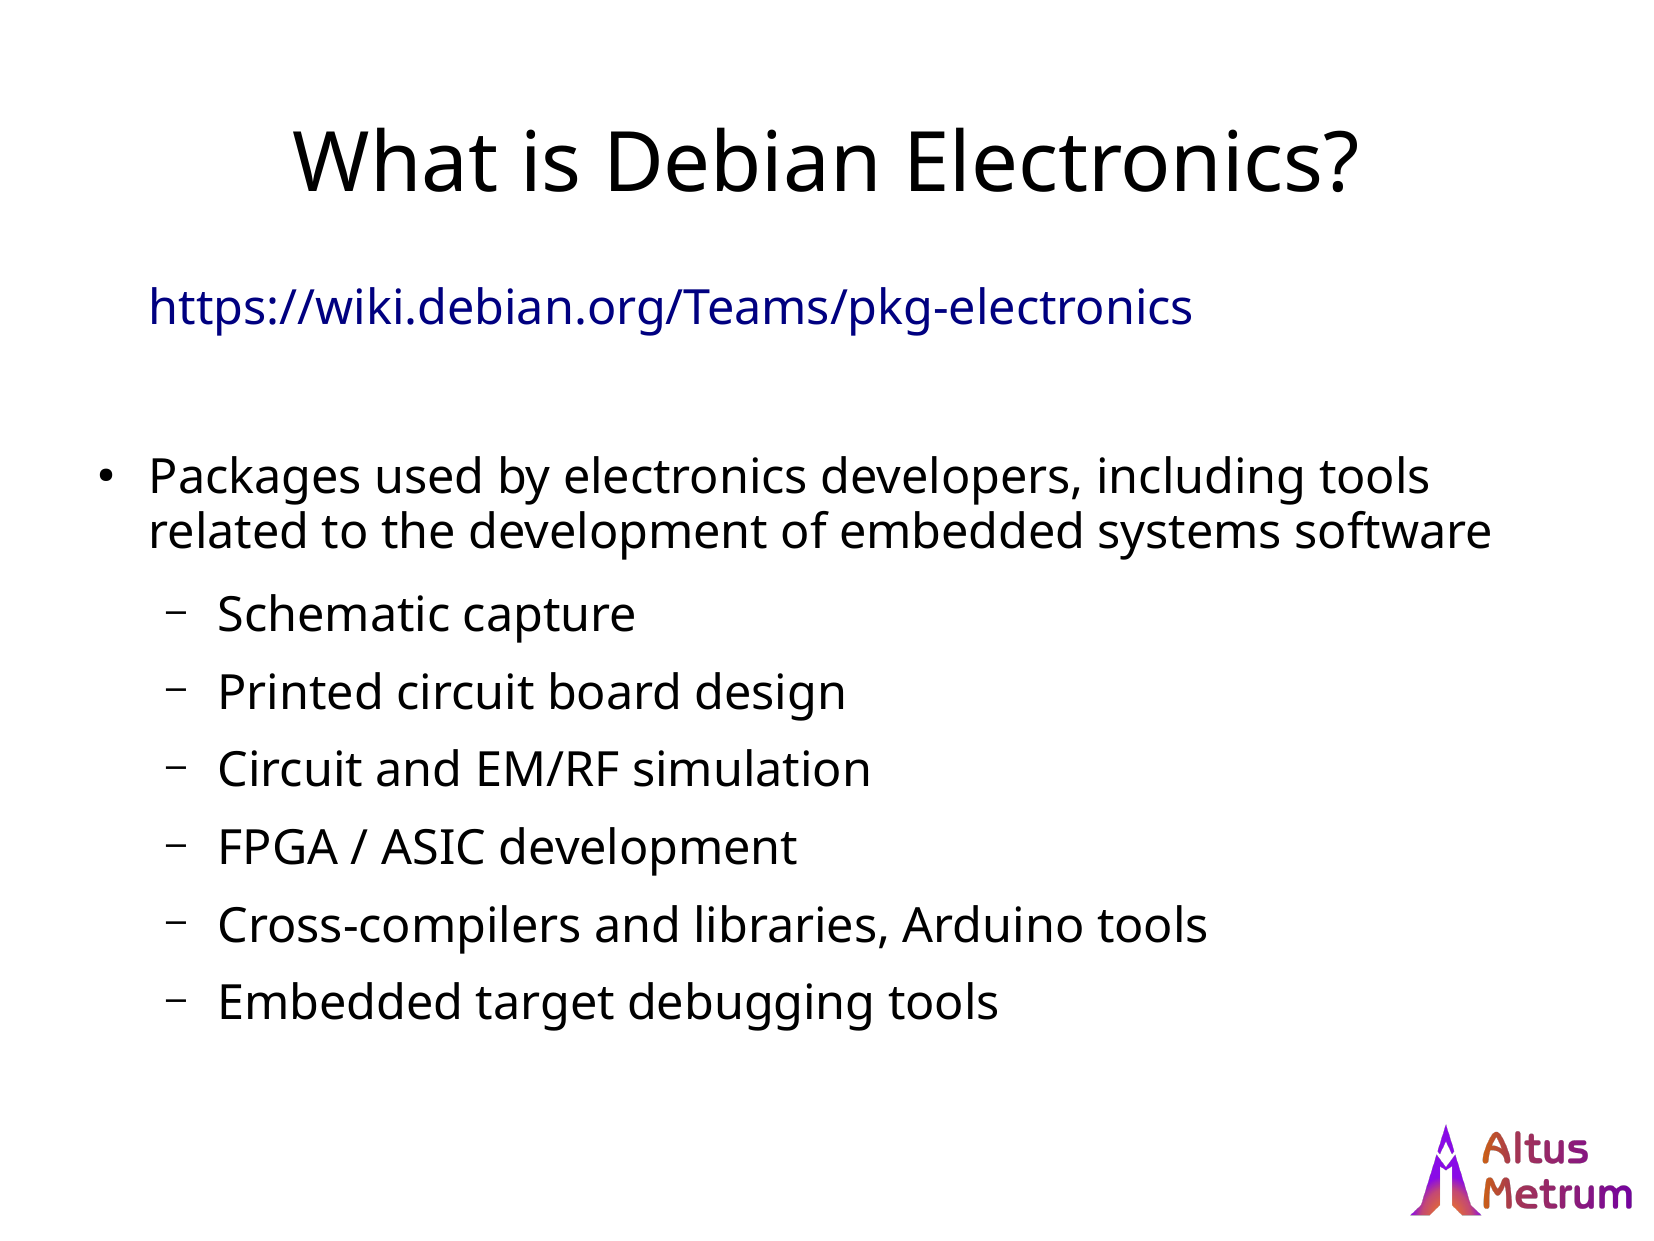

# What is Debian Electronics?
https://wiki.debian.org/Teams/pkg-electronics
Packages used by electronics developers, including tools related to the development of embedded systems software
Schematic capture
Printed circuit board design
Circuit and EM/RF simulation
FPGA / ASIC development
Cross-compilers and libraries, Arduino tools
Embedded target debugging tools